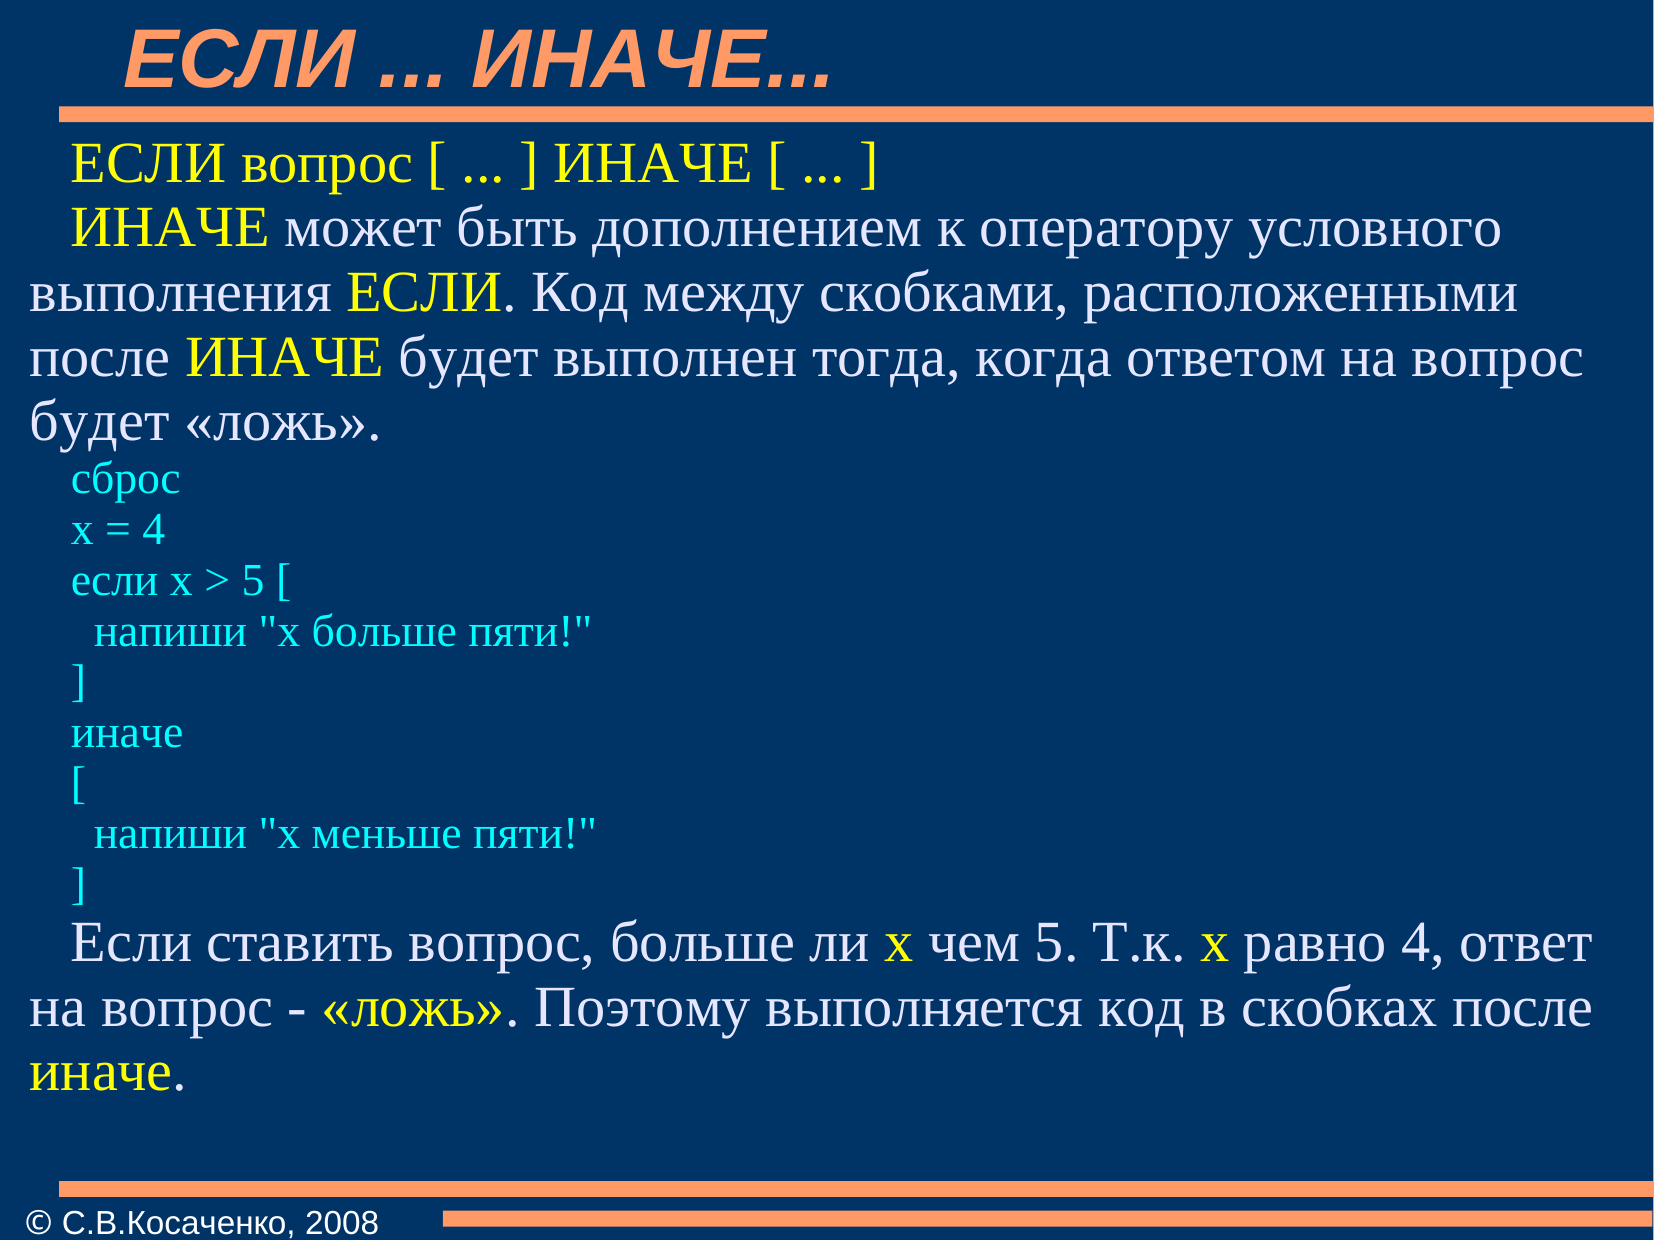

# ЕСЛИ ... ИНАЧЕ...
ЕСЛИ вопрос [ ... ] ИНАЧЕ [ ... ]
ИНАЧЕ может быть дополнением к оператору условного выполнения ЕСЛИ. Код между скобками, расположенными после ИНАЧЕ будет выполнен тогда, когда ответом на вопрос будет «ложь».
сброс
x = 4
если x > 5 [
 напиши "x больше пяти!"
]
иначе
[
 напиши "x меньше пяти!"
]
Если ставить вопрос, больше ли x чем 5. Т.к. x равно 4, ответ на вопрос - «ложь». Поэтому выполняется код в скобках после иначе.